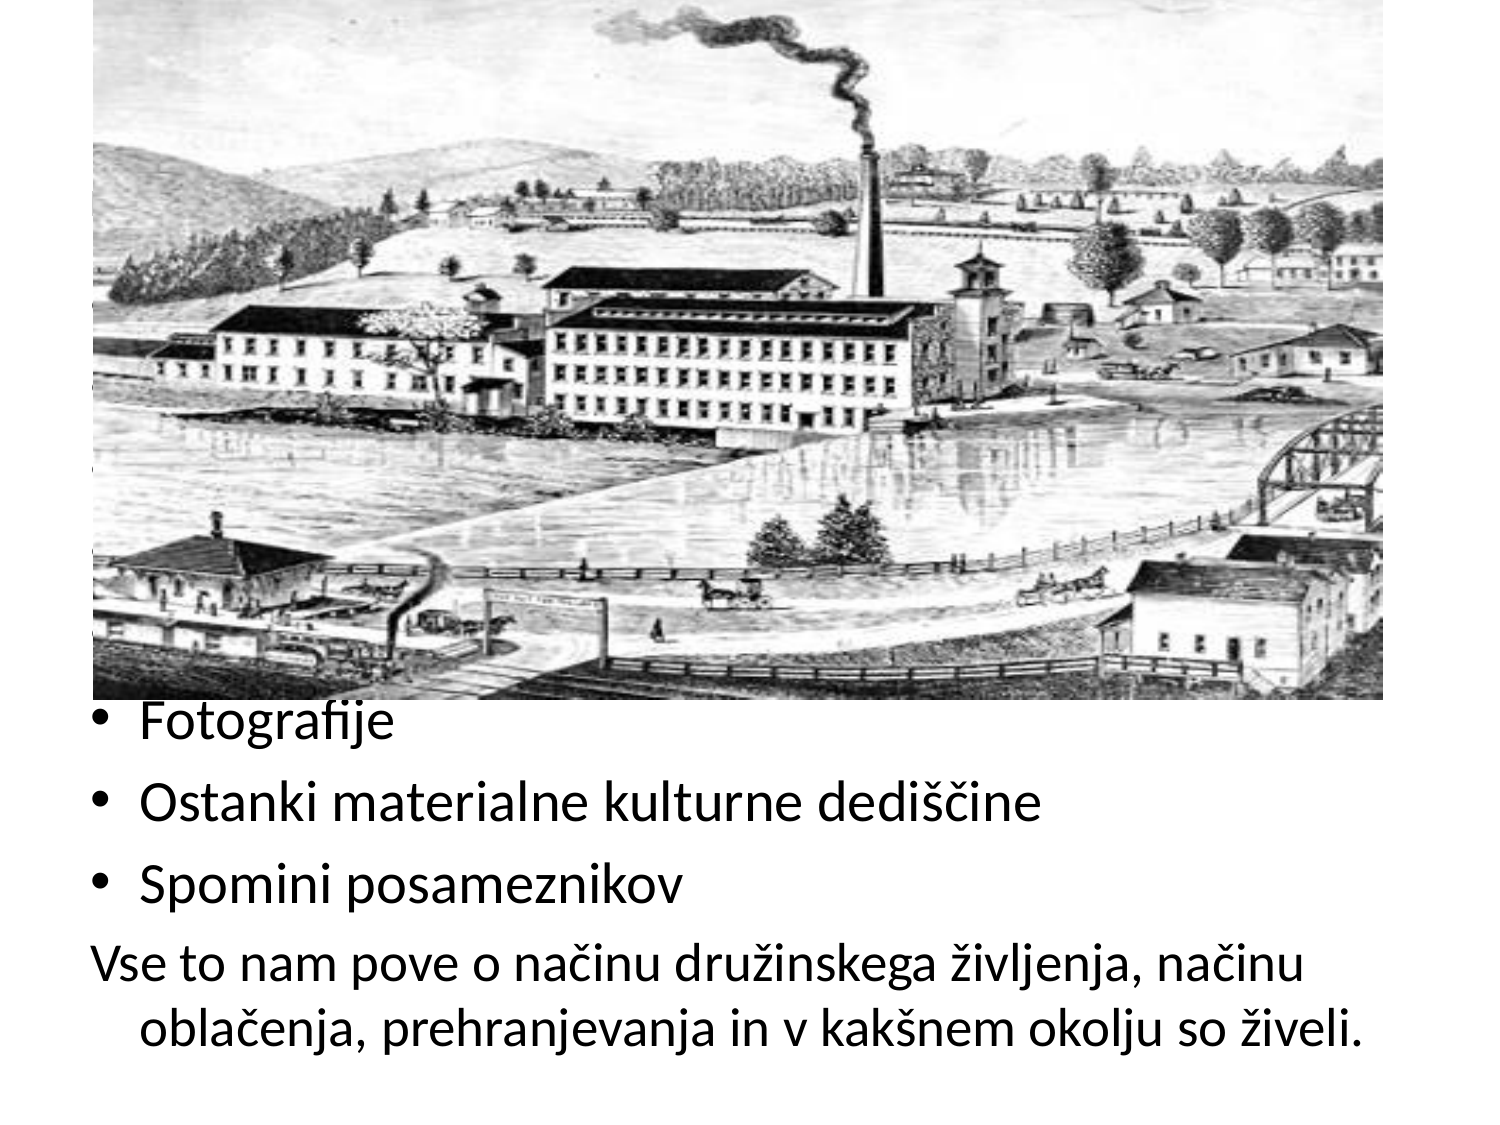

# PREDINDUSTRIJSKA DOBA(sprememba družine) Podlaga za zgodovinsko raziskovanje družine so bile:
Matične knjige
Krstne knjige
Poročne knjige
Mrliške knjige
Popisi prebivalstva
Fotografije
Ostanki materialne kulturne dediščine
Spomini posameznikov
Vse to nam pove o načinu družinskega življenja, načinu oblačenja, prehranjevanja in v kakšnem okolju so živeli.